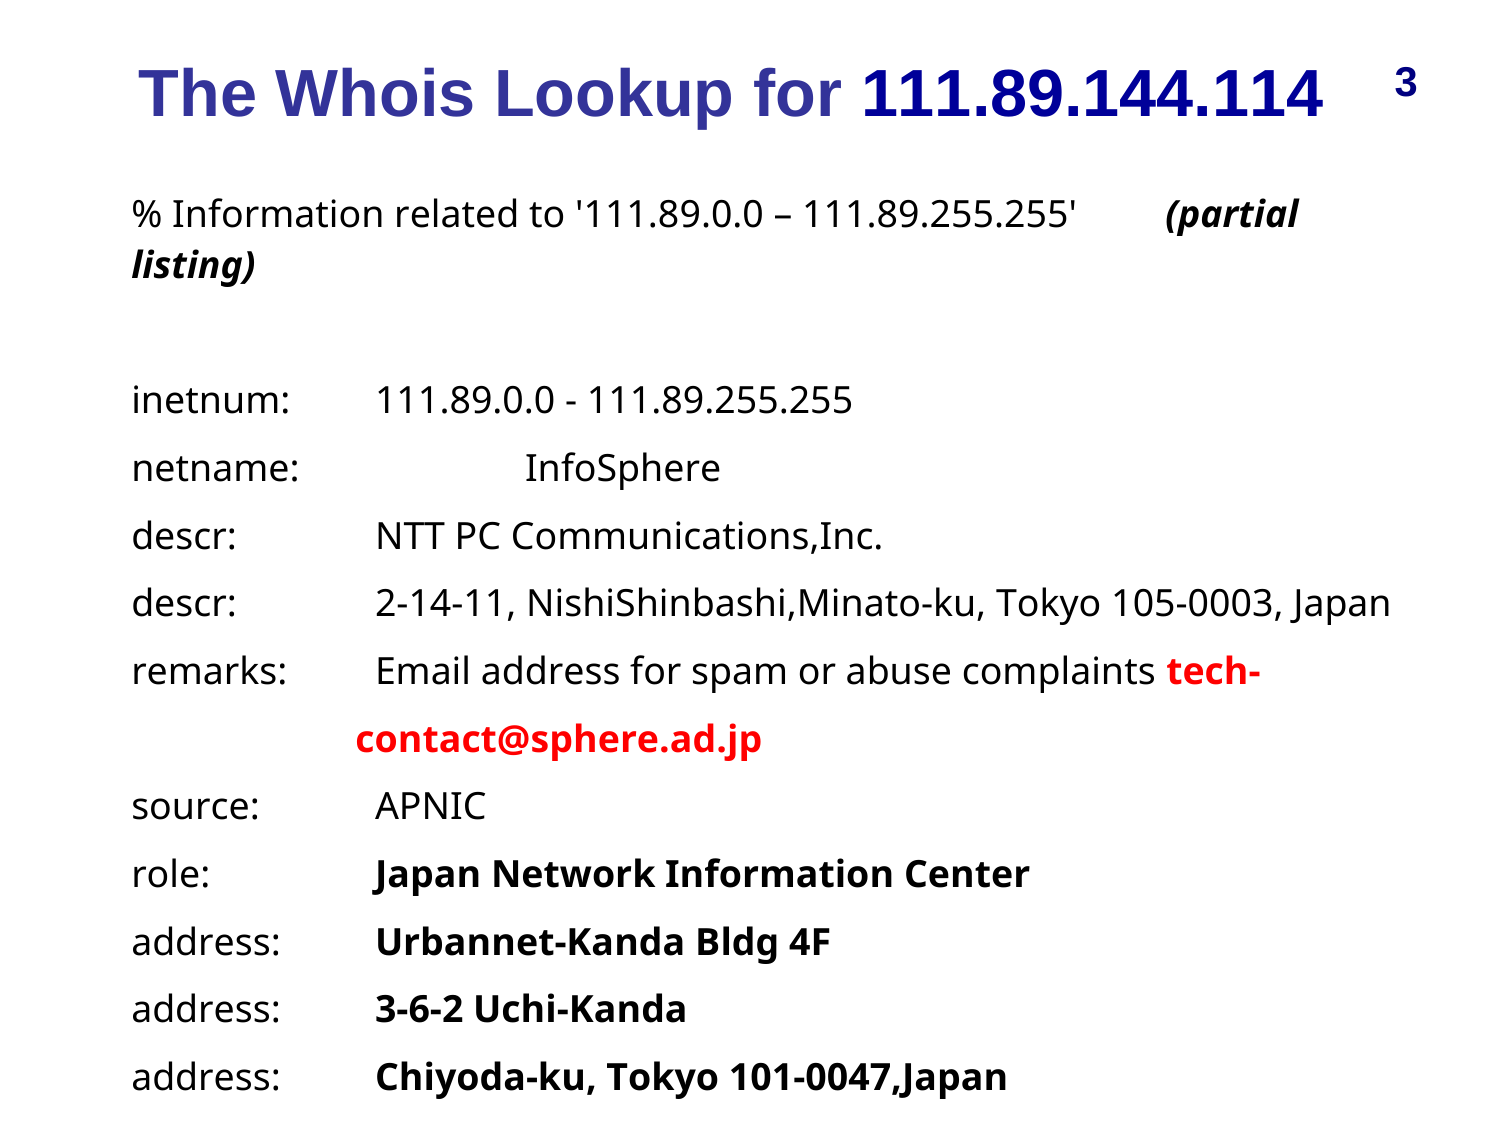

# The Whois Lookup for 111.89.144.114
3
% Information related to '111.89.0.0 – 111.89.255.255' (partial listing)
inetnum: 	111.89.0.0 - 111.89.255.255
netname: 	InfoSphere
descr: 	NTT PC Communications,Inc.
descr: 	2-14-11, NishiShinbashi,Minato-ku, Tokyo 105-0003, Japan
remarks: 	Email address for spam or abuse complaints tech-
 contact@sphere.ad.jp
source: 	APNIC
role: 	Japan Network Information Center
address: 	Urbannet-Kanda Bldg 4F
address: 	3-6-2 Uchi-Kanda
address: 	Chiyoda-ku, Tokyo 101-0047,Japan
phone: 	+81-3-5297-2311
fax-no: 	+81-3-5297-2312